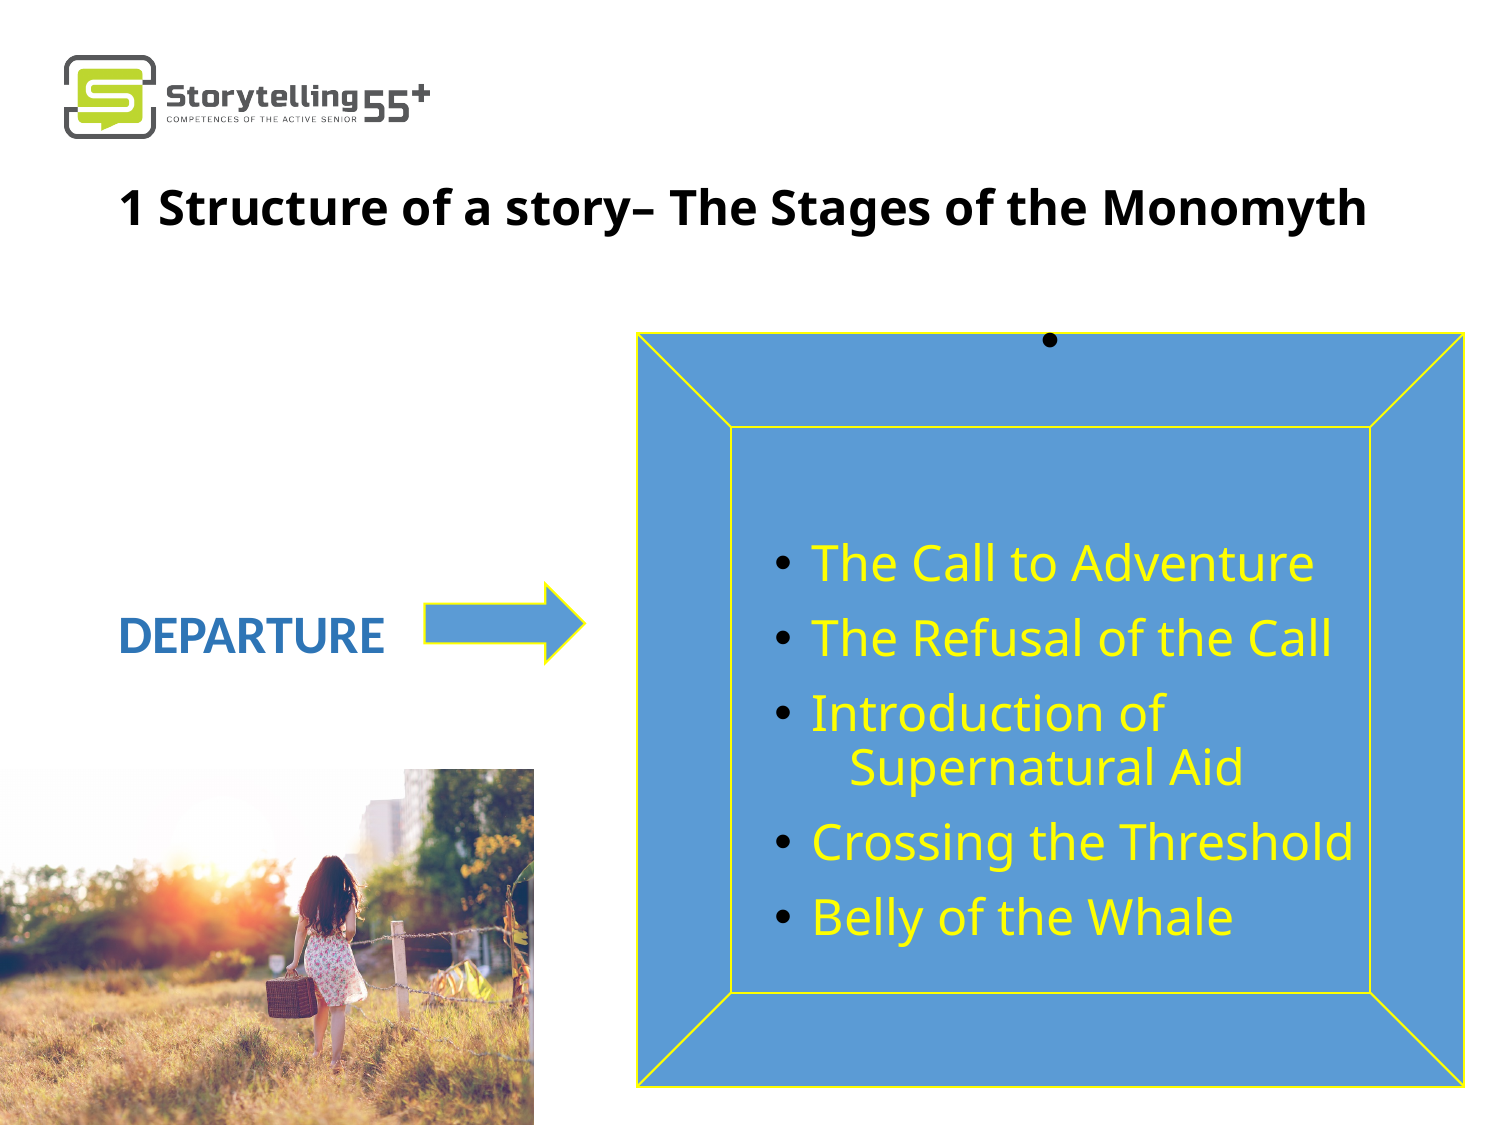

# 1 Structure of a story– The Stages of the Monomyth
DEPARTURE
The Call to Adventure
The Refusal of the Call
Introduction of Supernatural Aid
Crossing the Threshold
Belly of the Whale